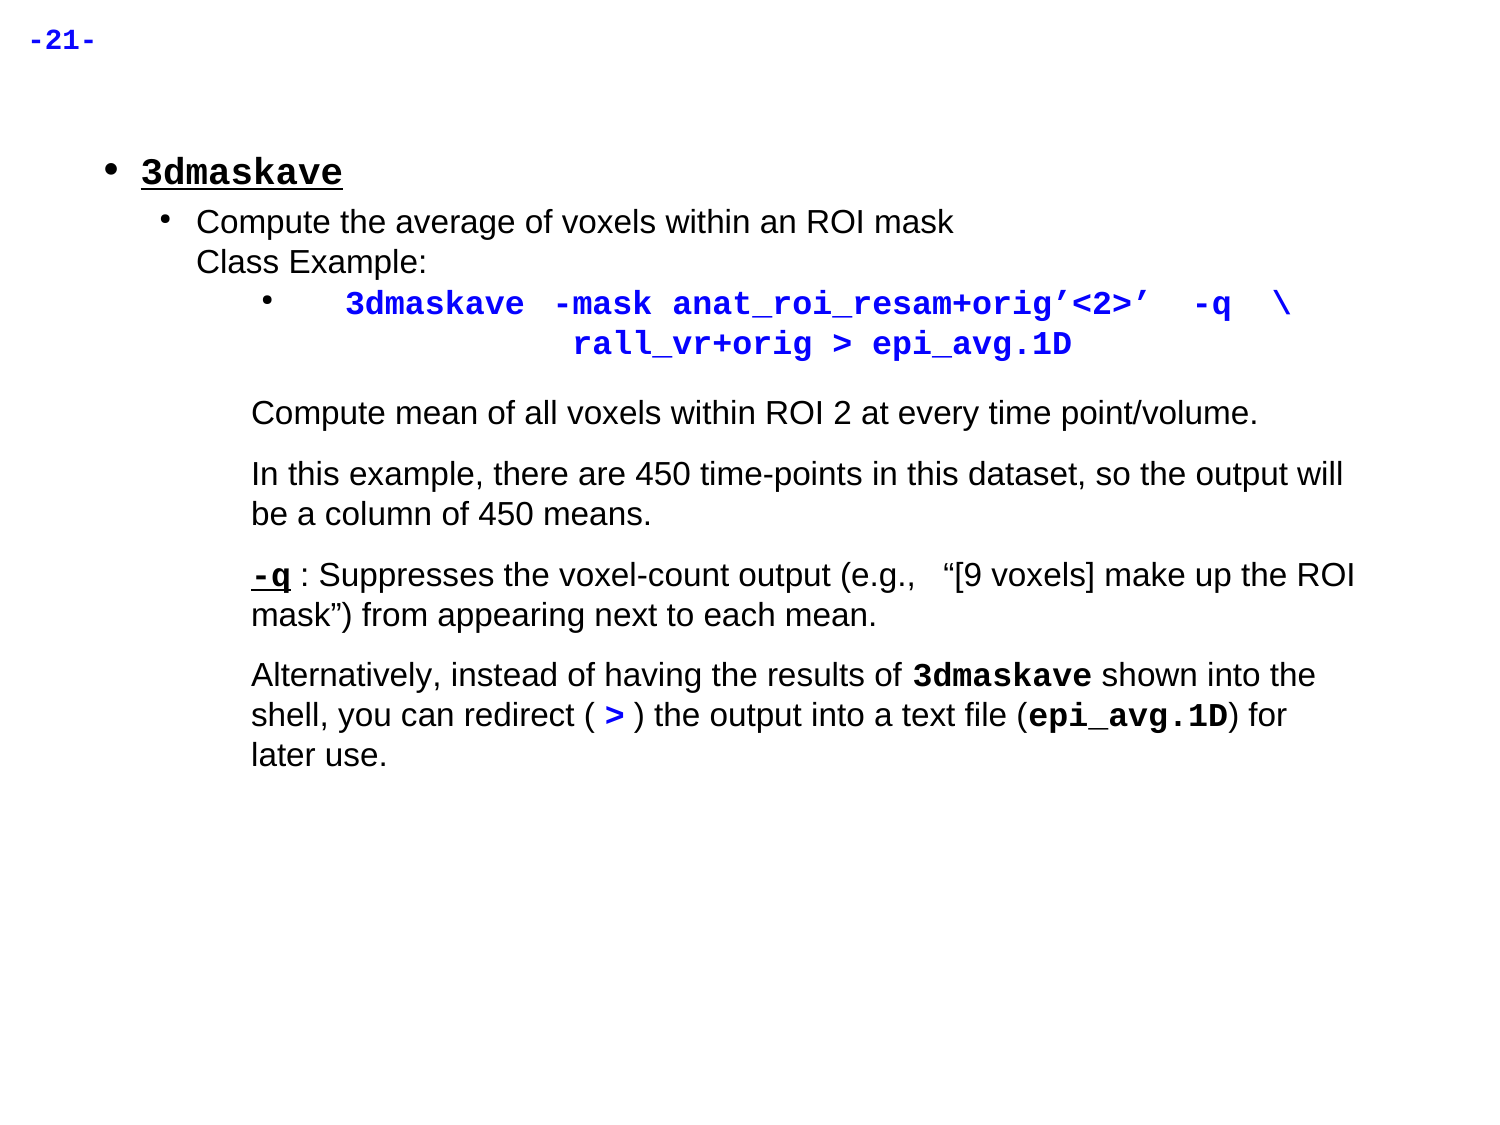

# 3dmaskave
Compute the average of voxels within an ROI mask
Class Example:
	 3dmaskave	-mask anat_roi_resam+orig’<2>’ -q \
			 rall_vr+orig > epi_avg.1D
Compute mean of all voxels within ROI 2 at every time point/volume.
In this example, there are 450 time-points in this dataset, so the output will be a column of 450 means.
-q : Suppresses the voxel-count output (e.g., “[9 voxels] make up the ROI mask”) from appearing next to each mean.
Alternatively, instead of having the results of 3dmaskave shown into the shell, you can redirect ( > ) the output into a text file (epi_avg.1D) for later use.